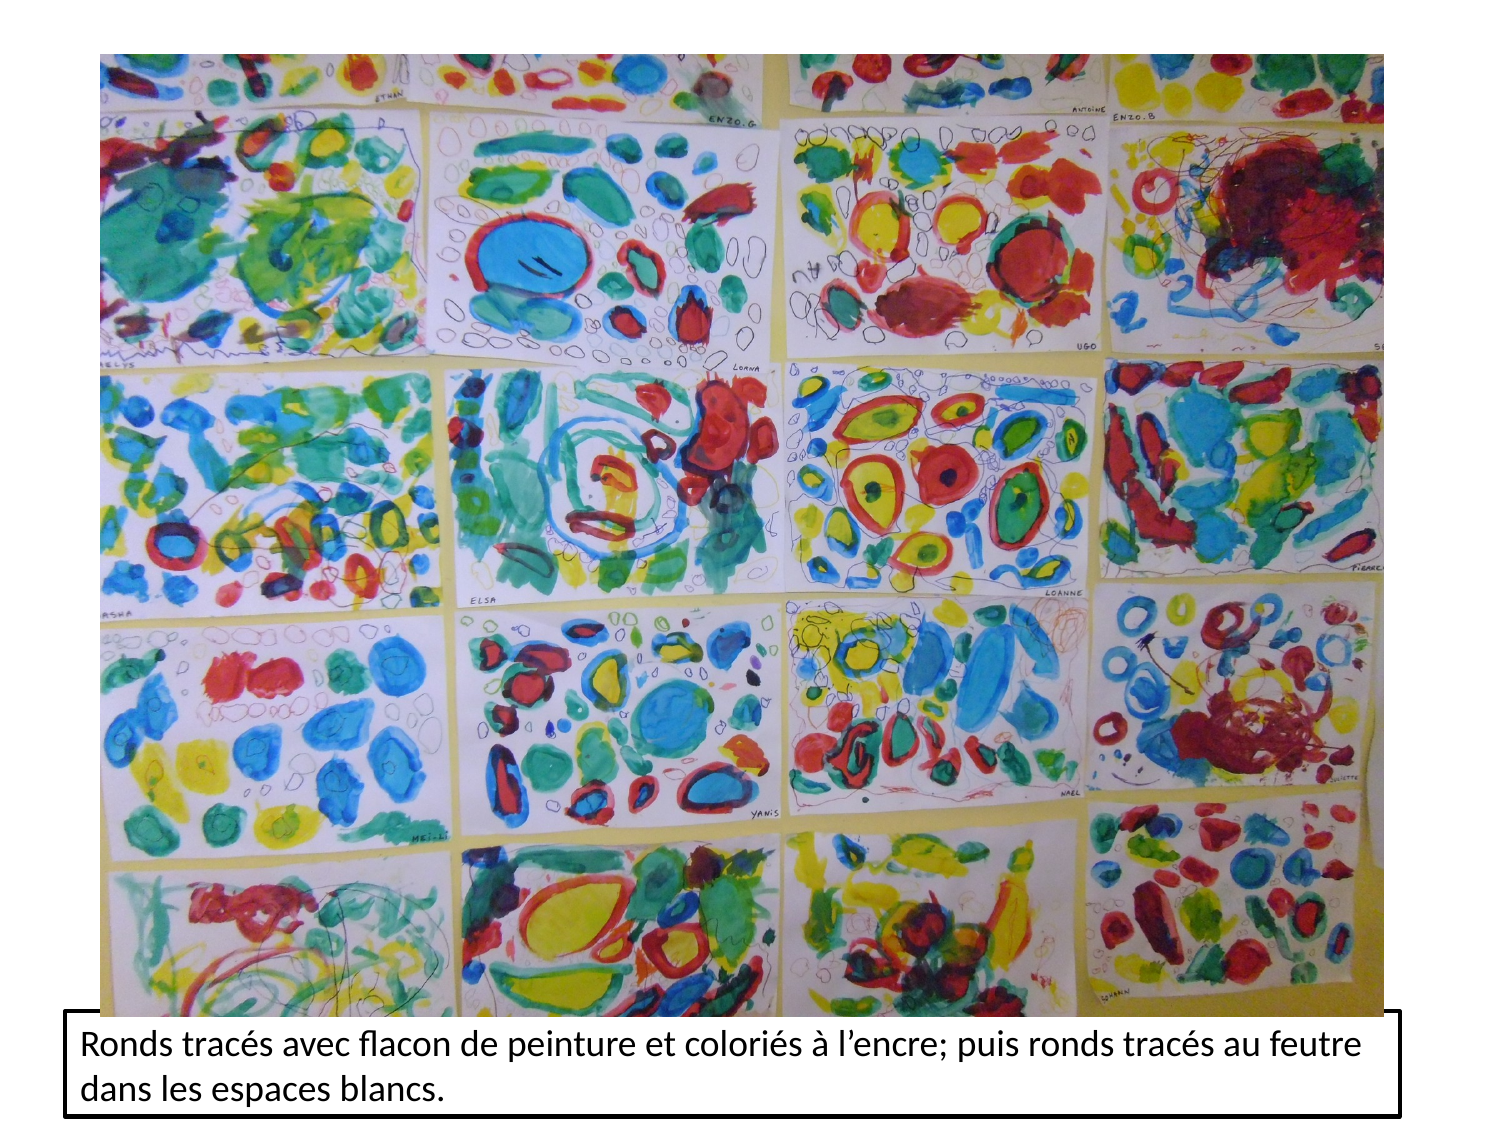

Ronds tracés avec flacon de peinture et coloriés à l’encre; puis ronds tracés au feutre dans les espaces blancs.